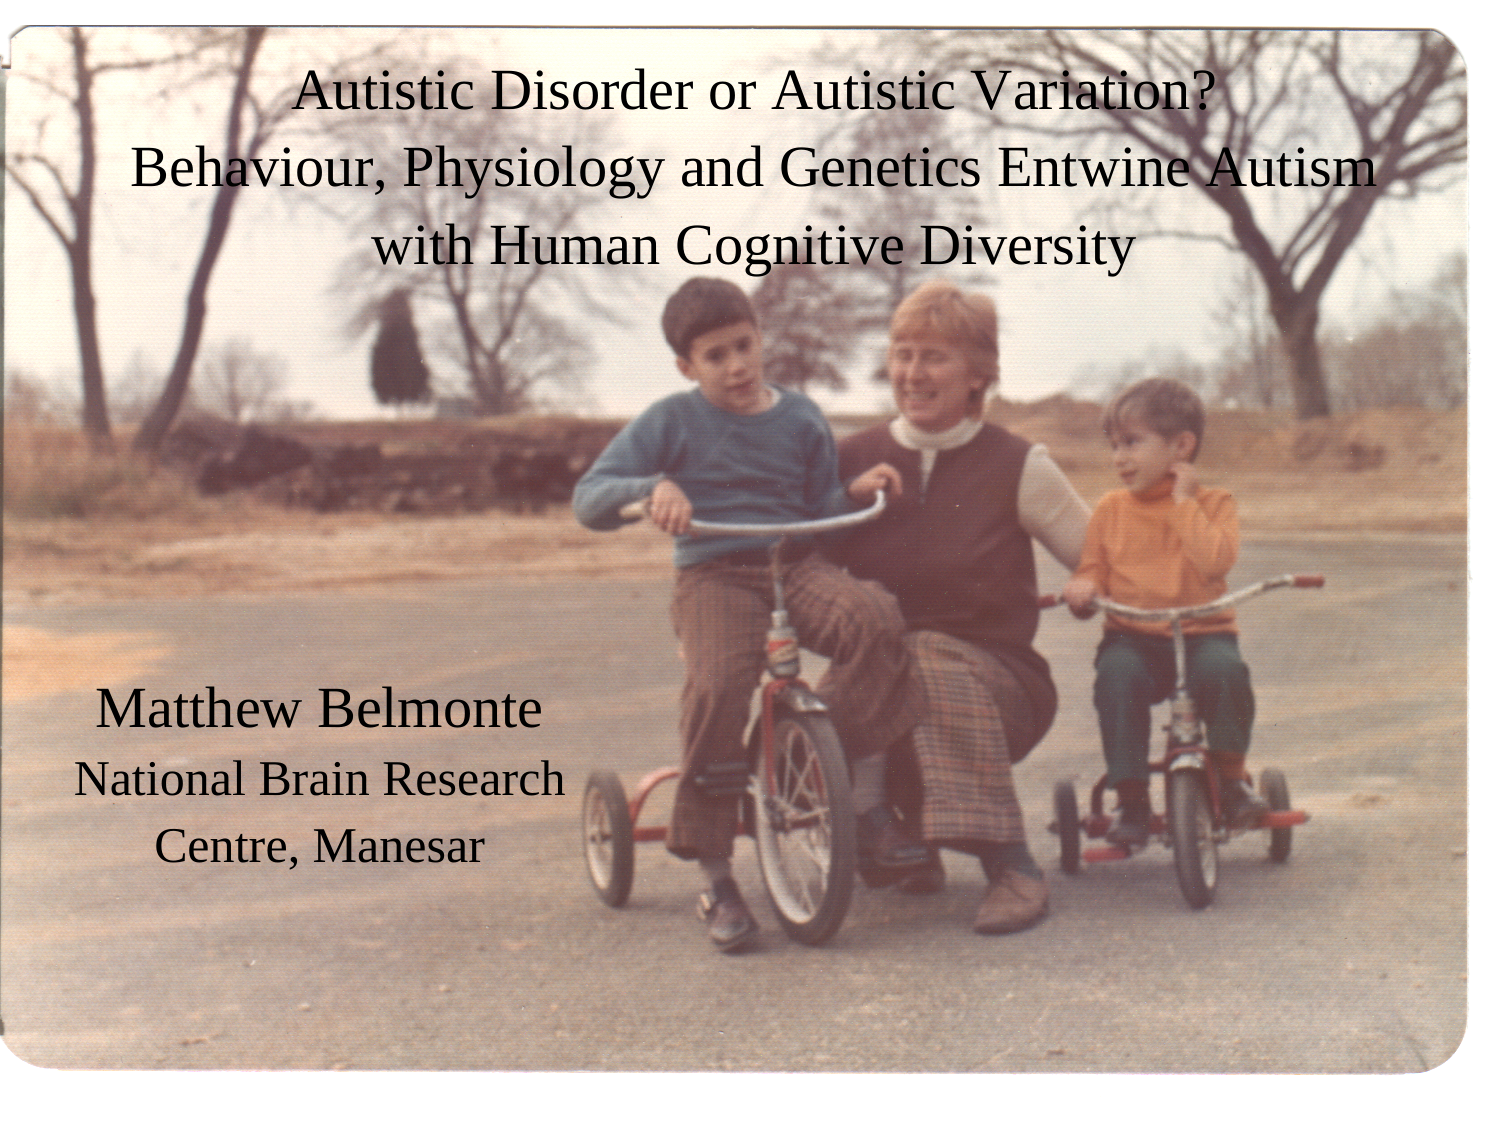

# Autistic Disorder or Autistic Variation? Behaviour, Physiology and Genetics Entwine Autism with Human Cognitive Diversity
Matthew Belmonte
National Brain Research Centre, Manesar